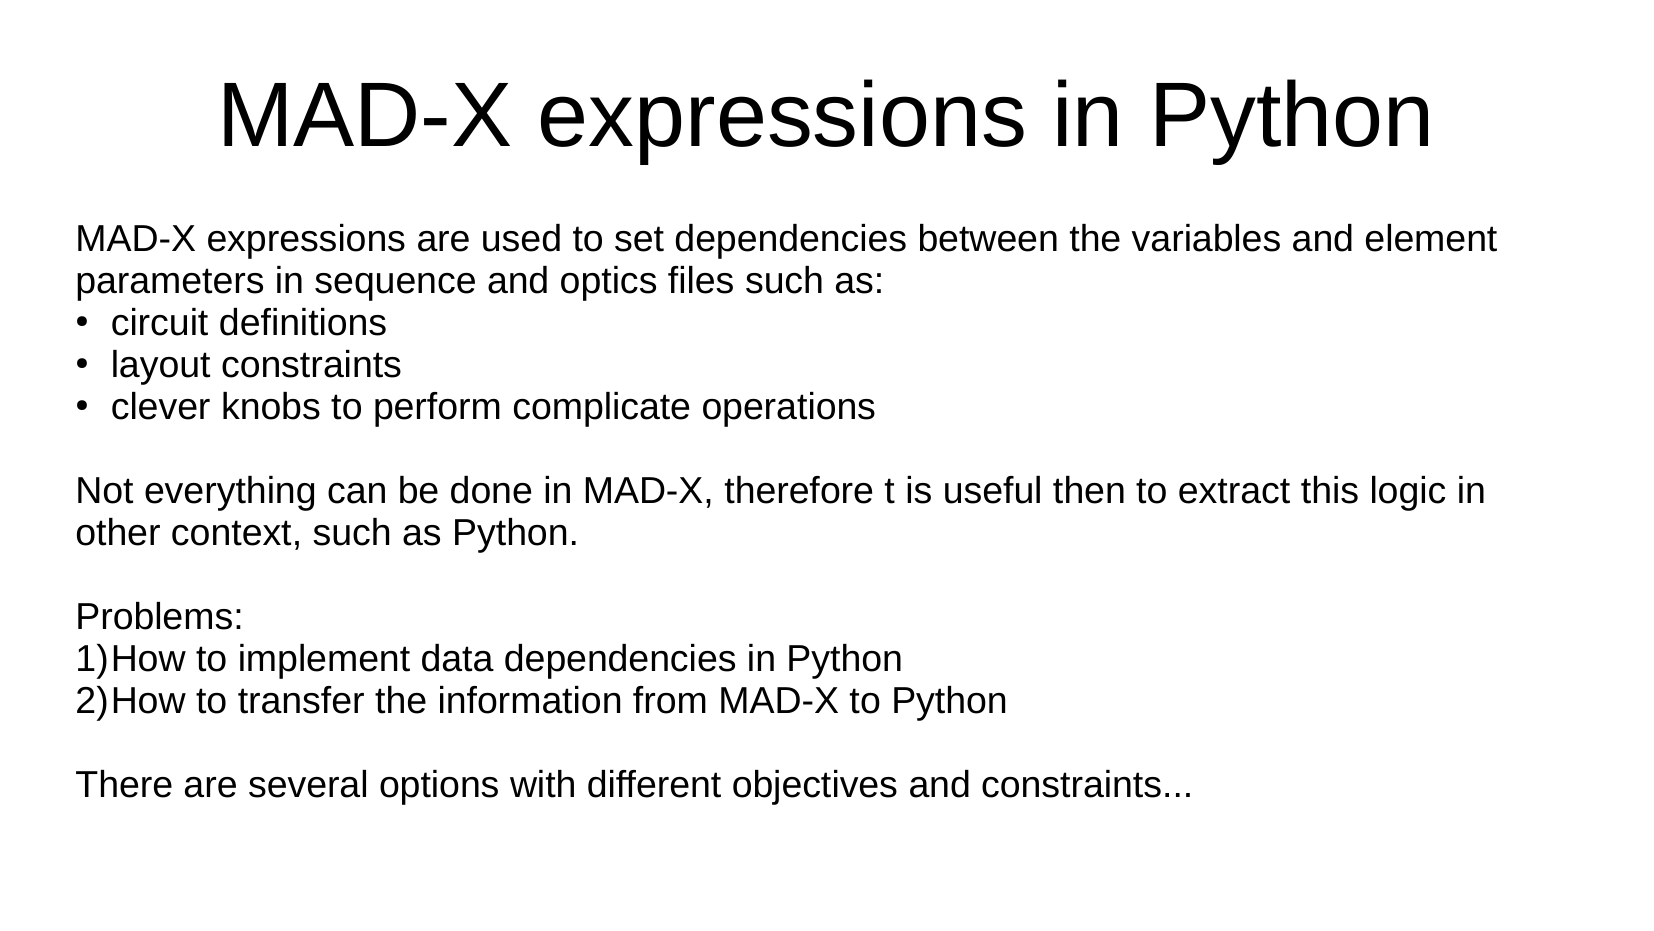

# MAD-X expressions in Python
MAD-X expressions are used to set dependencies between the variables and element parameters in sequence and optics files such as:
circuit definitions
layout constraints
clever knobs to perform complicate operations
Not everything can be done in MAD-X, therefore t is useful then to extract this logic in other context, such as Python.
Problems:
How to implement data dependencies in Python
How to transfer the information from MAD-X to Python
There are several options with different objectives and constraints...